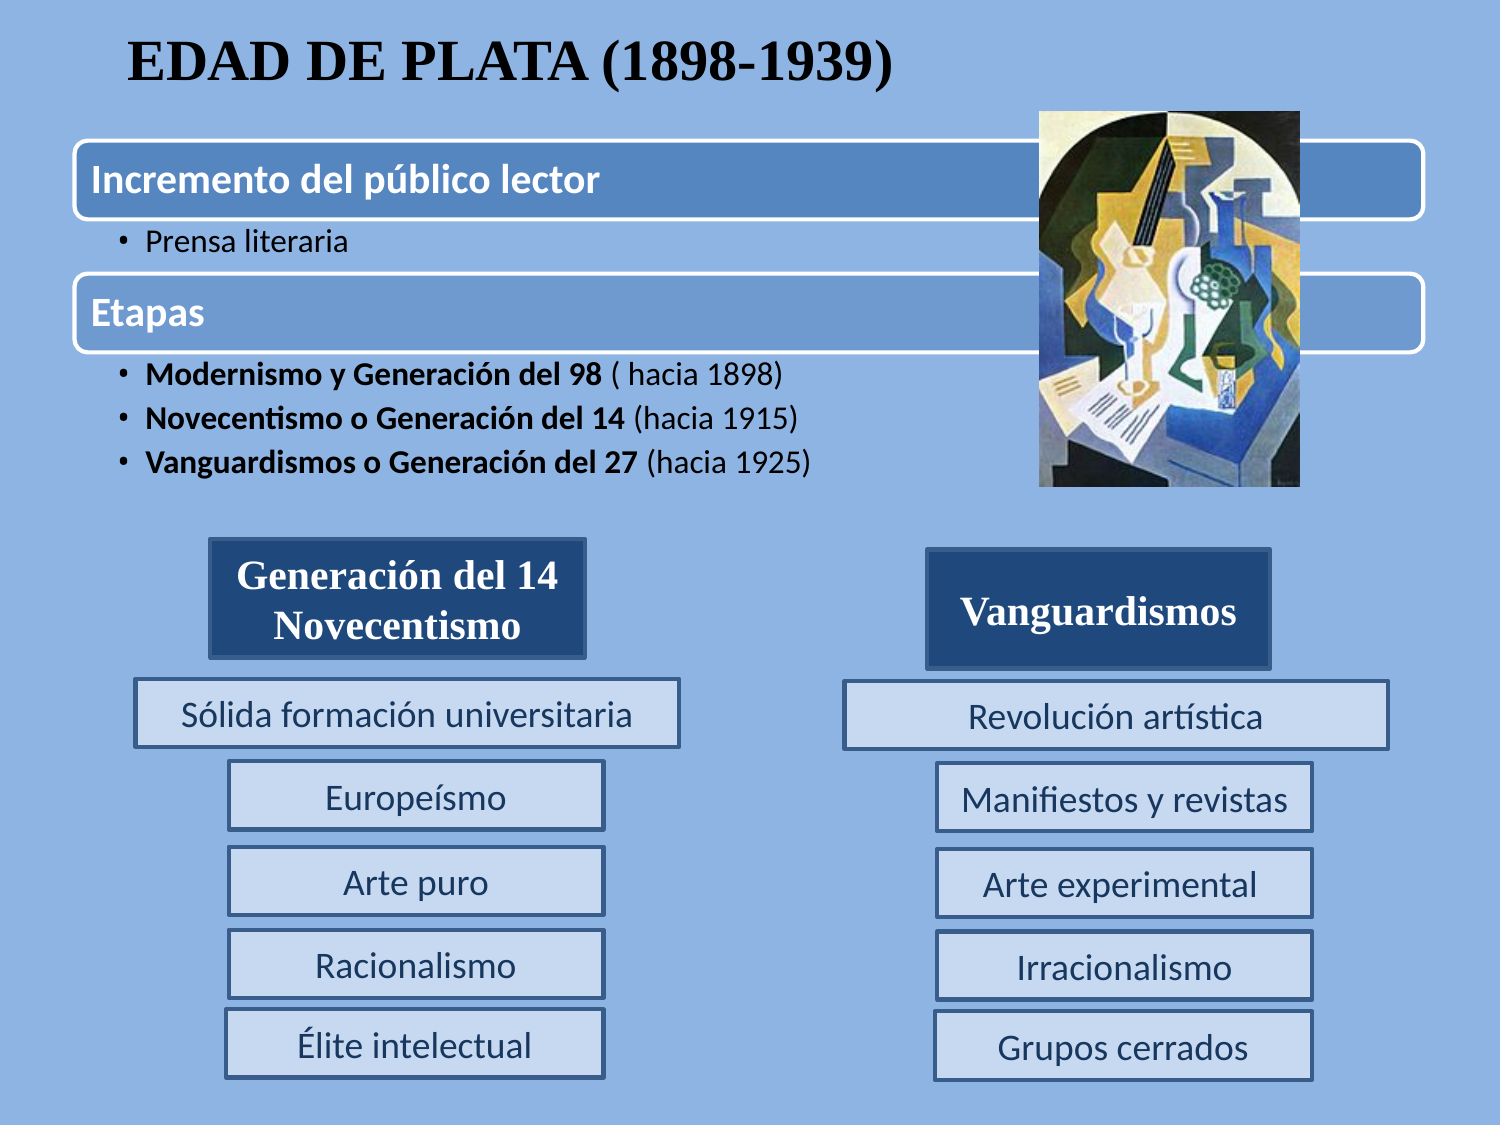

EDAD DE PLATA (1898-1939)
Incremento del público lector
Prensa literaria
Etapas
Modernismo y Generación del 98 ( hacia 1898)
Novecentismo o Generación del 14 (hacia 1915)
Vanguardismos o Generación del 27 (hacia 1925)
Generación del 14
Novecentismo
Vanguardismos
Sólida formación universitaria
Revolución artística
Europeísmo
Manifiestos y revistas
Arte puro
Arte experimental
Racionalismo
Irracionalismo
Élite intelectual
Grupos cerrados